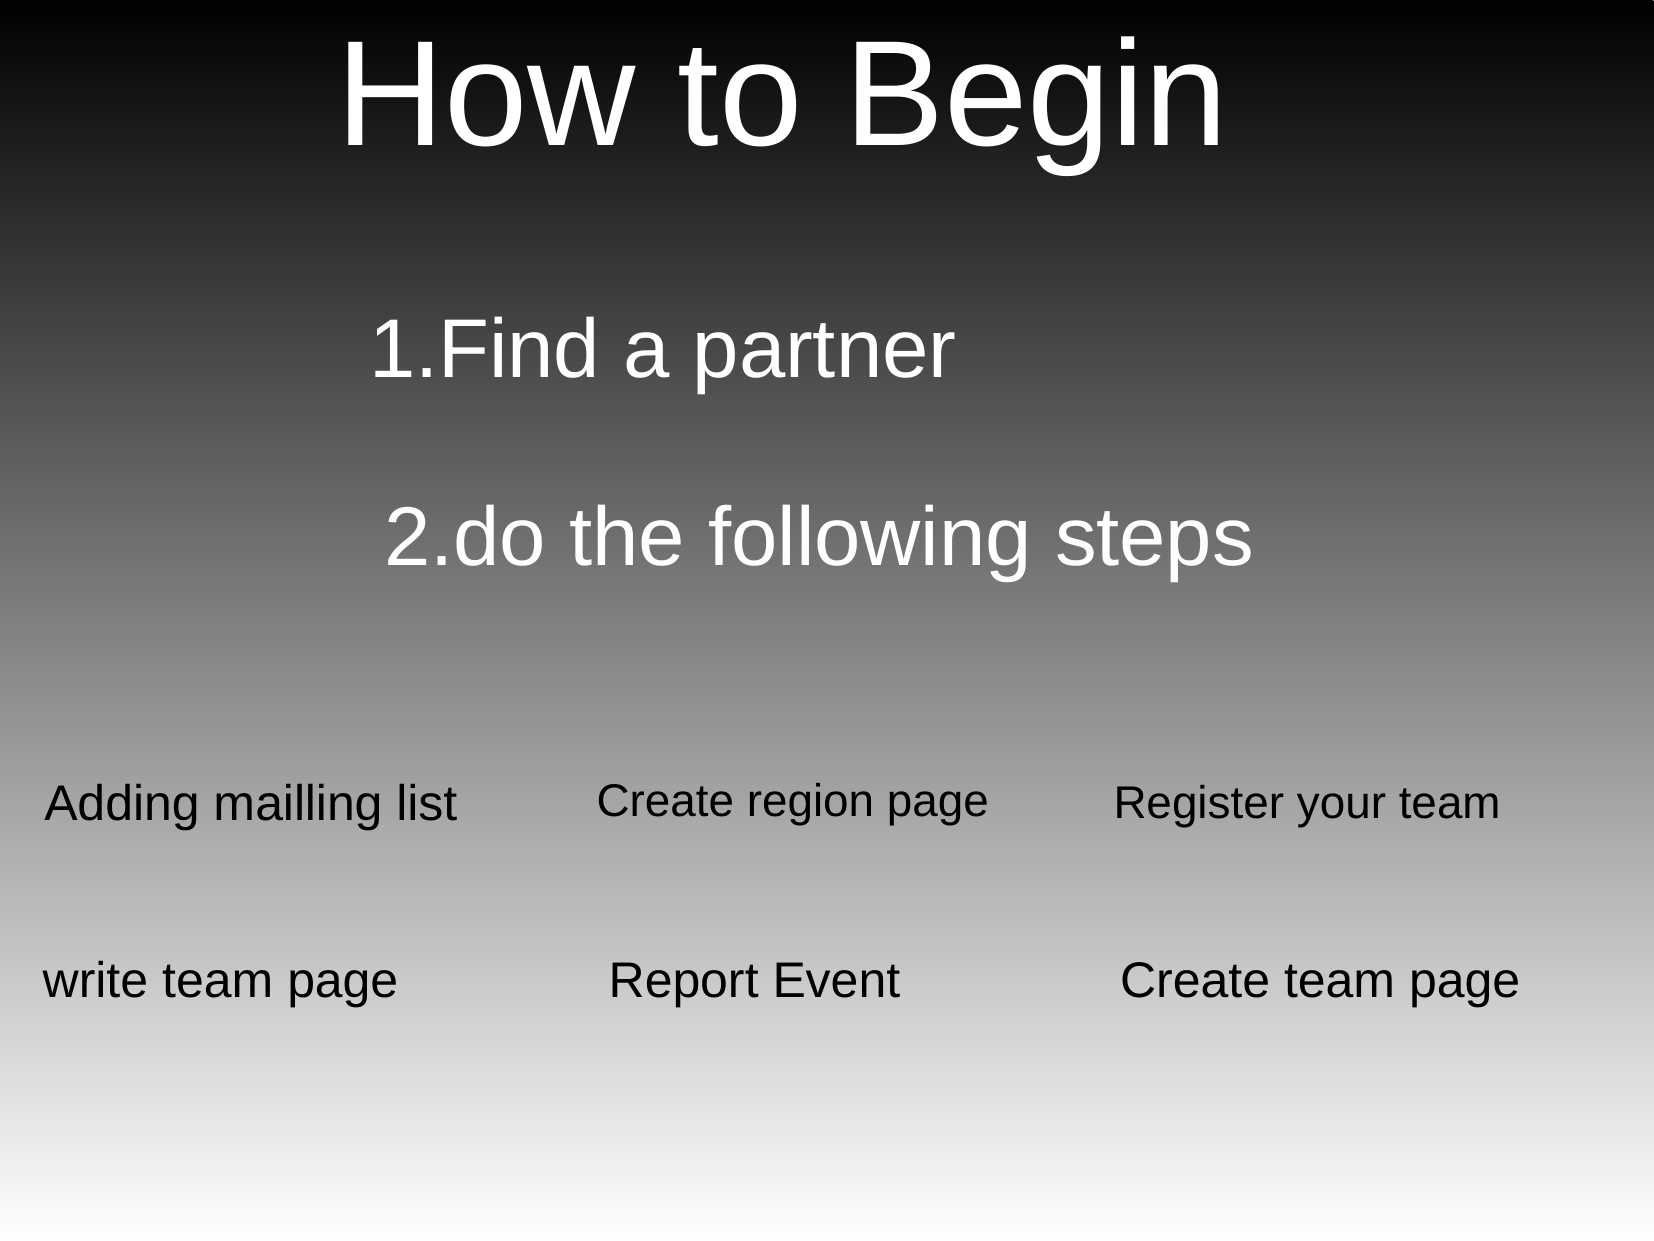

# How to Begin
1.Find a partner
2.do the following steps
Adding mailling list
Create region page
Register your team
write team page
Report Event
Create team page